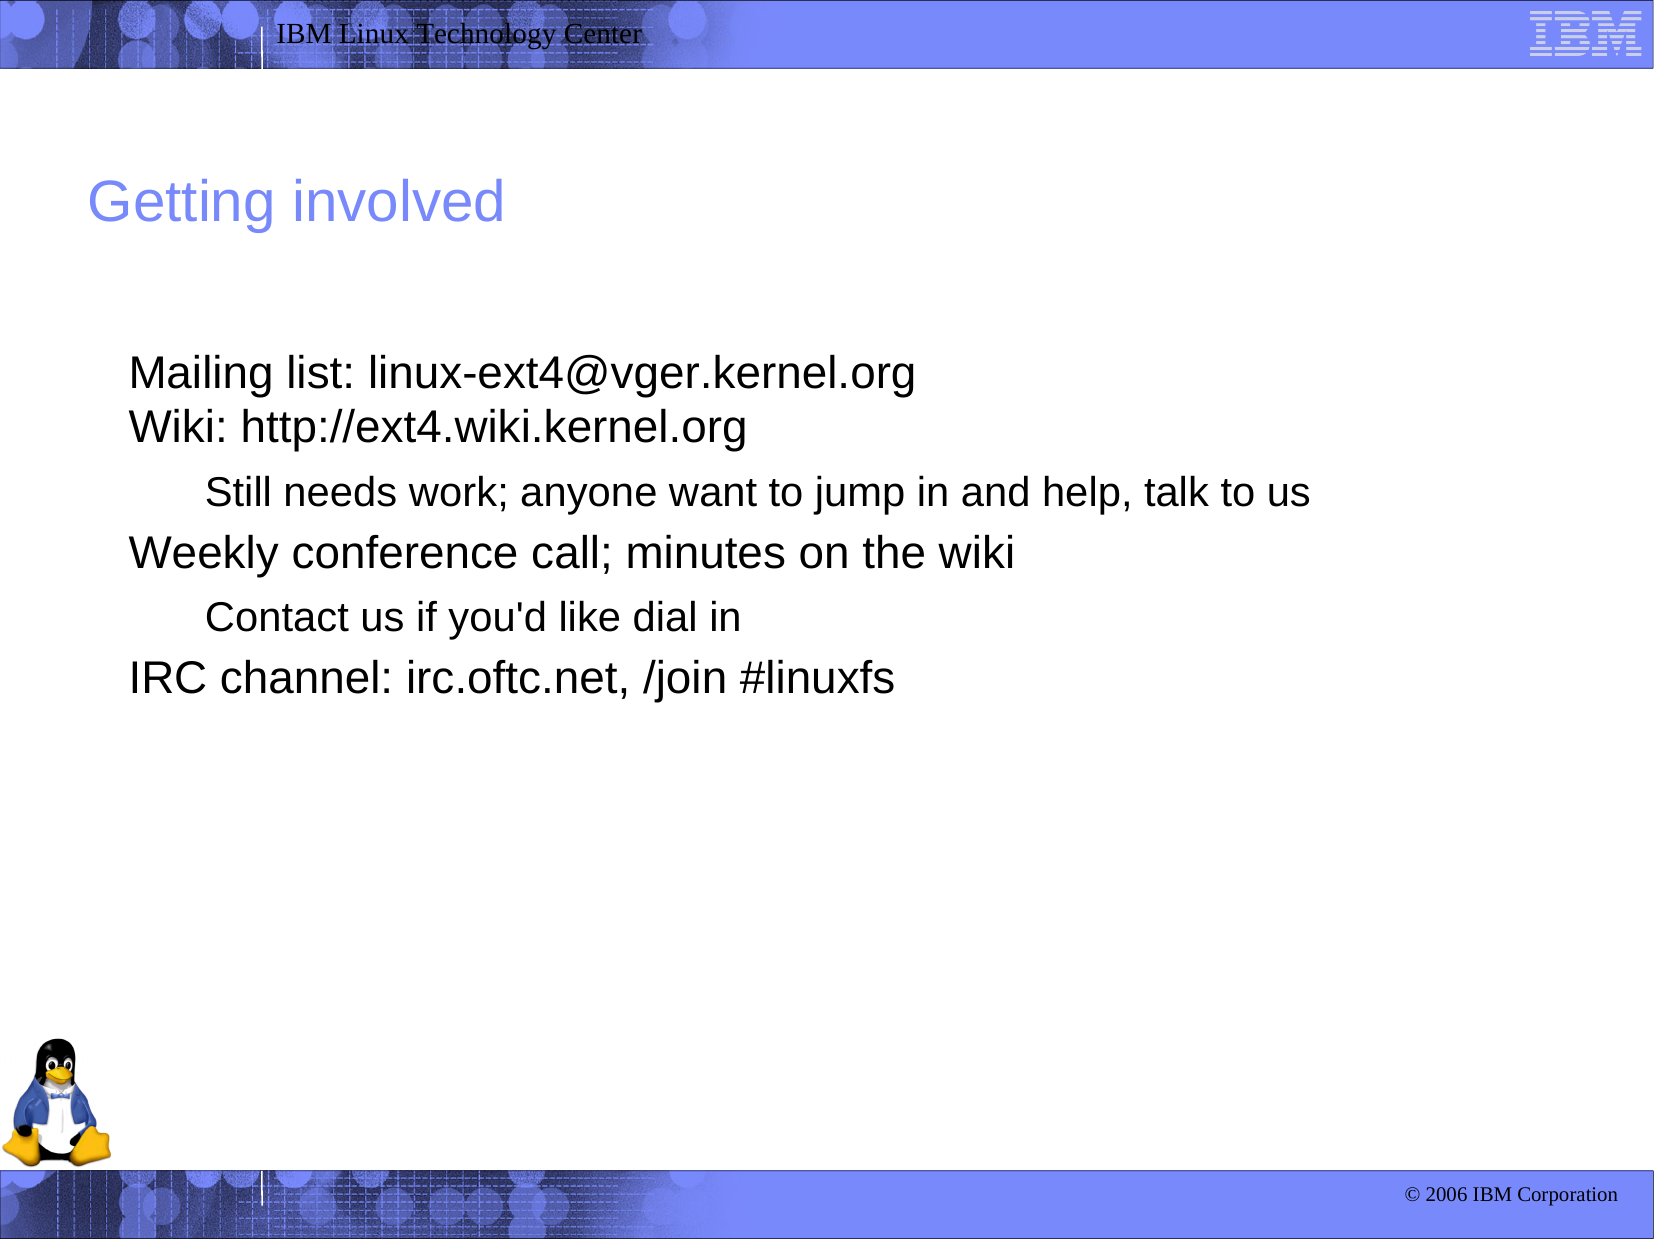

# Getting involved
Mailing list: linux-ext4@vger.kernel.org
Wiki: http://ext4.wiki.kernel.org
Still needs work; anyone want to jump in and help, talk to us
Weekly conference call; minutes on the wiki
Contact us if you'd like dial in
IRC channel: irc.oftc.net, /join #linuxfs